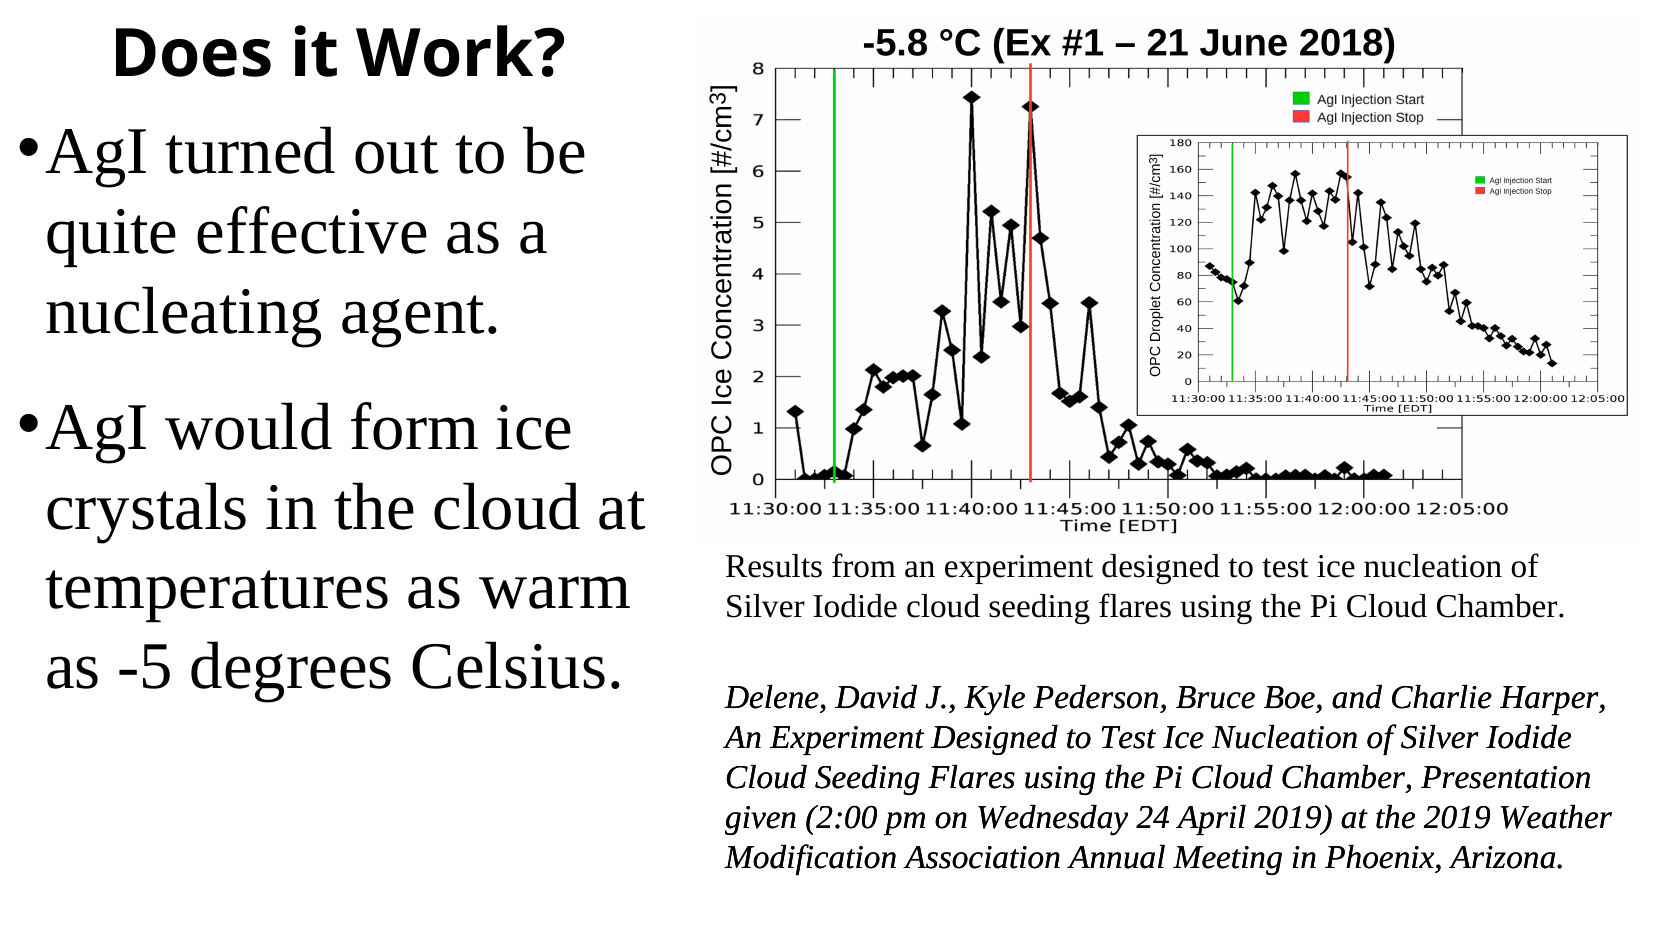

# Does it Work?
AgI turned out to be quite effective as a nucleating agent.
AgI would form ice crystals in the cloud at temperatures as warm as -5 degrees Celsius.
Results from an experiment designed to test ice nucleation of Silver Iodide cloud seeding flares using the Pi Cloud Chamber.
Delene, David J., Kyle Pederson, Bruce Boe, and Charlie Harper, An Experiment Designed to Test Ice Nucleation of Silver Iodide Cloud Seeding Flares using the Pi Cloud Chamber, Presentation given (2:00 pm on Wednesday 24 April 2019) at the 2019 Weather Modification Association Annual Meeting in Phoenix, Arizona.
Delene, David J., Kyle Pederson, Bruce Boe, and Charlie Harper, An Experiment Designed to Test Ice Nucleation of Silver Iodide Cloud Seeding Flares using the Pi Cloud Chamber, Presentation given (2:00 pm on Wednesday 24 April 2019) at the 2019 Weather Modification Association Annual Meeting in Phoenix, Arizona.